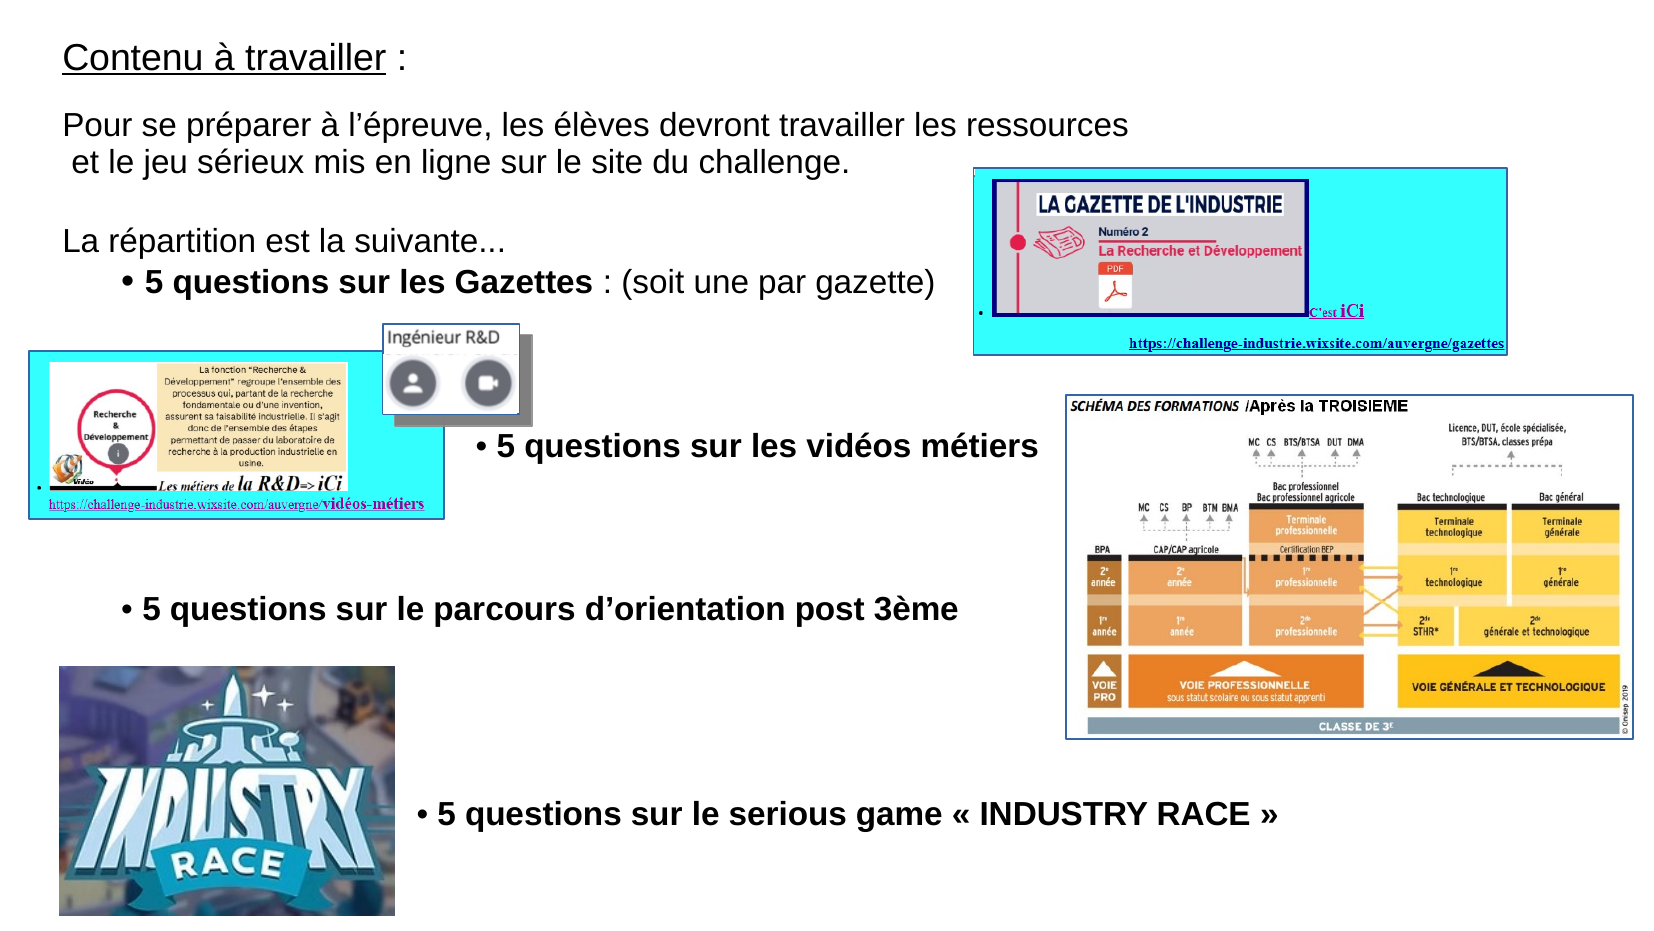

Contenu à travailler :
Pour se préparer à l’épreuve, les élèves devront travailler les ressources
 et le jeu sérieux mis en ligne sur le site du challenge.
La répartition est la suivante...
• 5 questions sur les Gazettes : (soit une par gazette)
• 5 questions sur les vidéos métiers
• 5 questions sur le parcours d’orientation post 3ème
• 5 questions sur le serious game « INDUSTRY RACE »